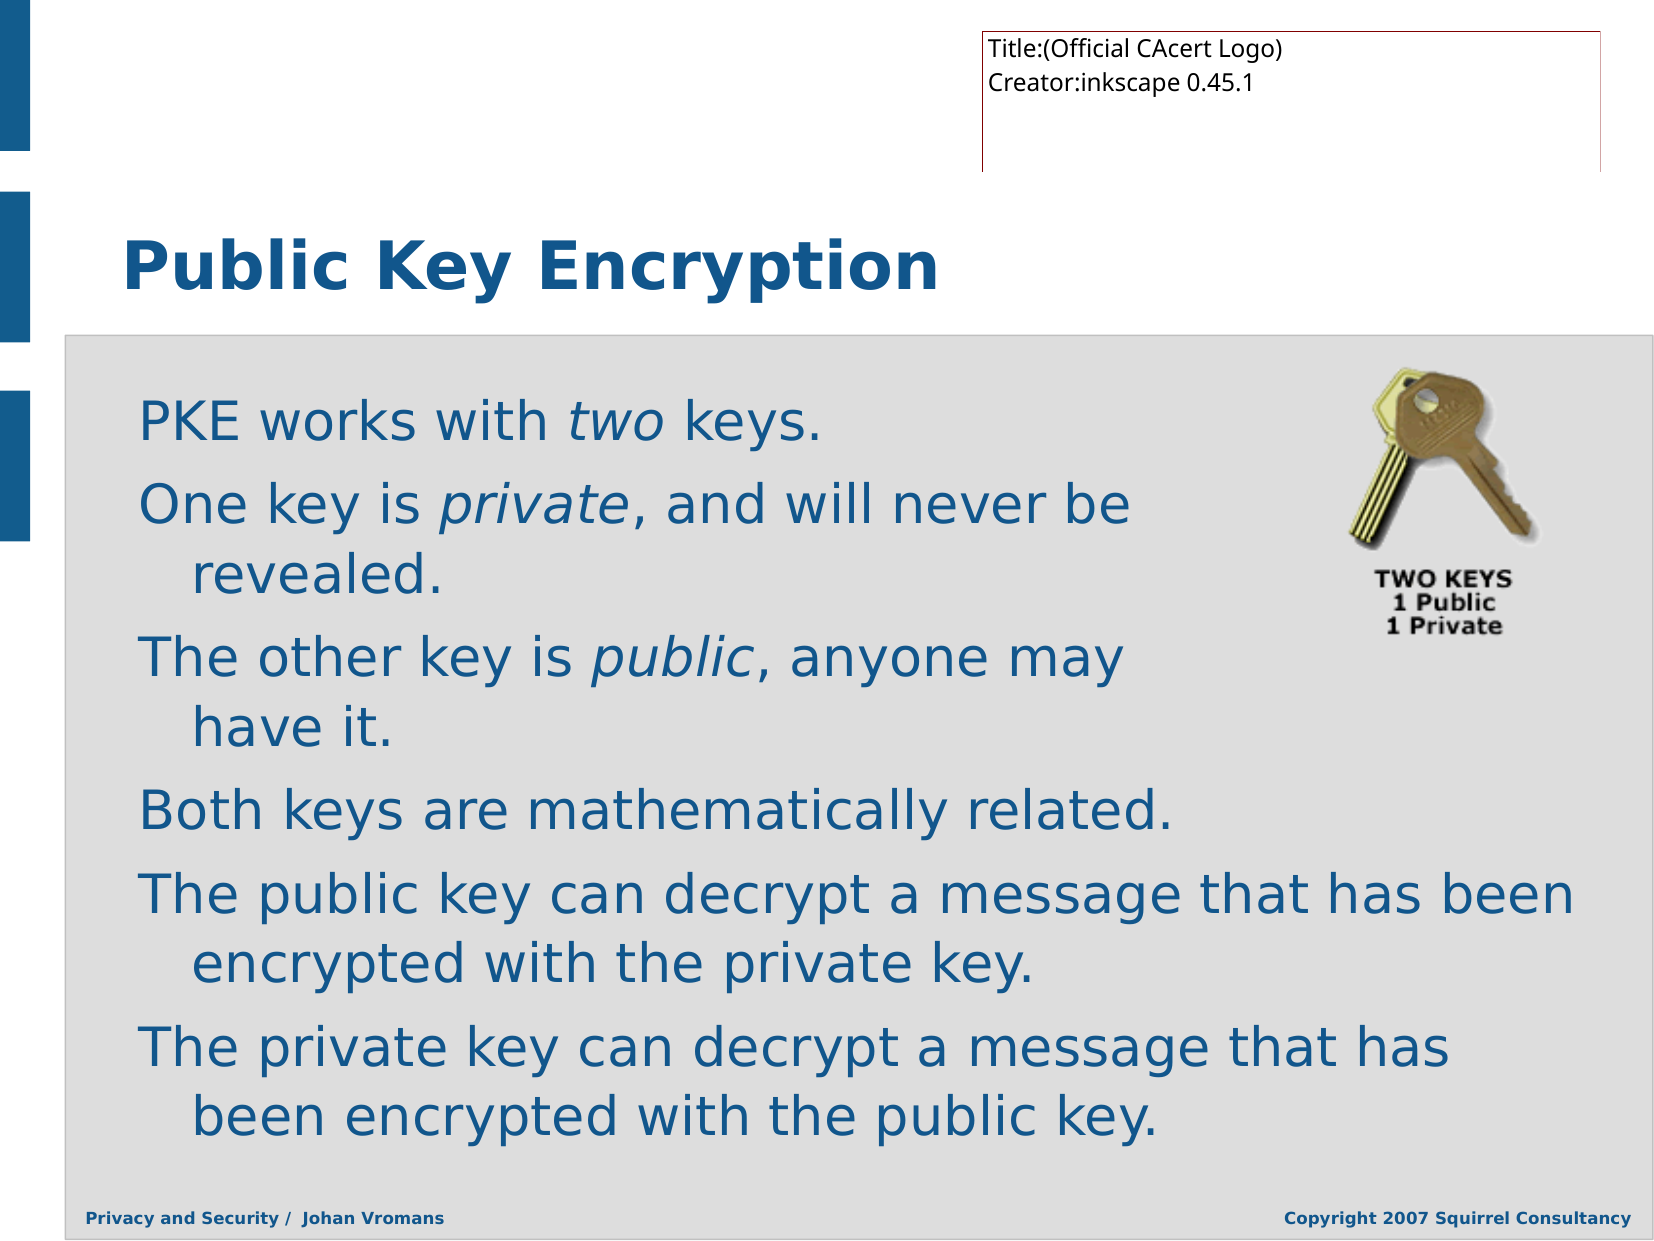

# Public Key Encryption
PKE works with two keys.
One key is private, and will never be
revealed.
The other key is public, anyone may
have it.
Both keys are mathematically related.
The public key can decrypt a message that has been encrypted with the private key.
The private key can decrypt a message that has been encrypted with the public key.